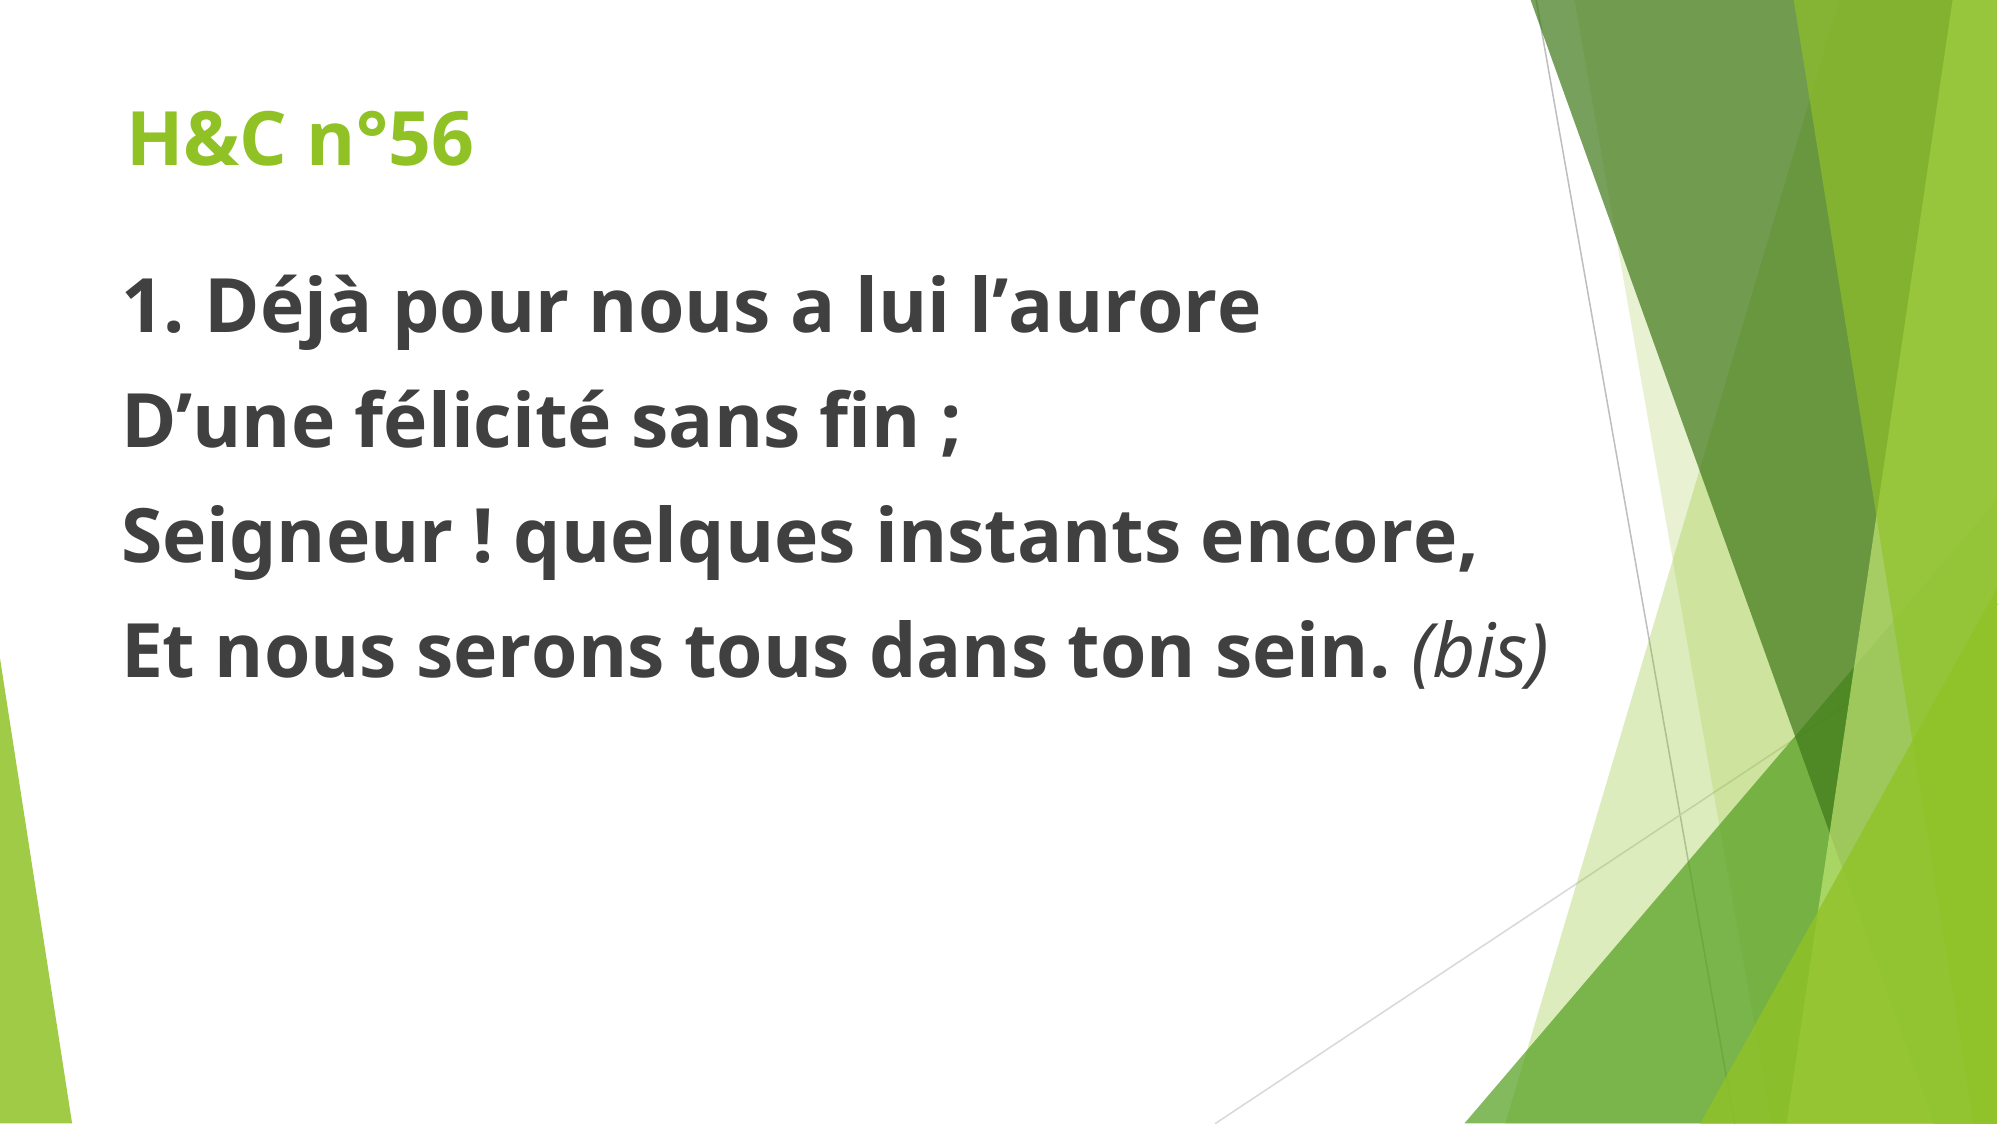

H&C n°56
1. Déjà pour nous a lui l’aurore
D’une félicité sans fin ;
Seigneur ! quelques instants encore,
Et nous serons tous dans ton sein. (bis)